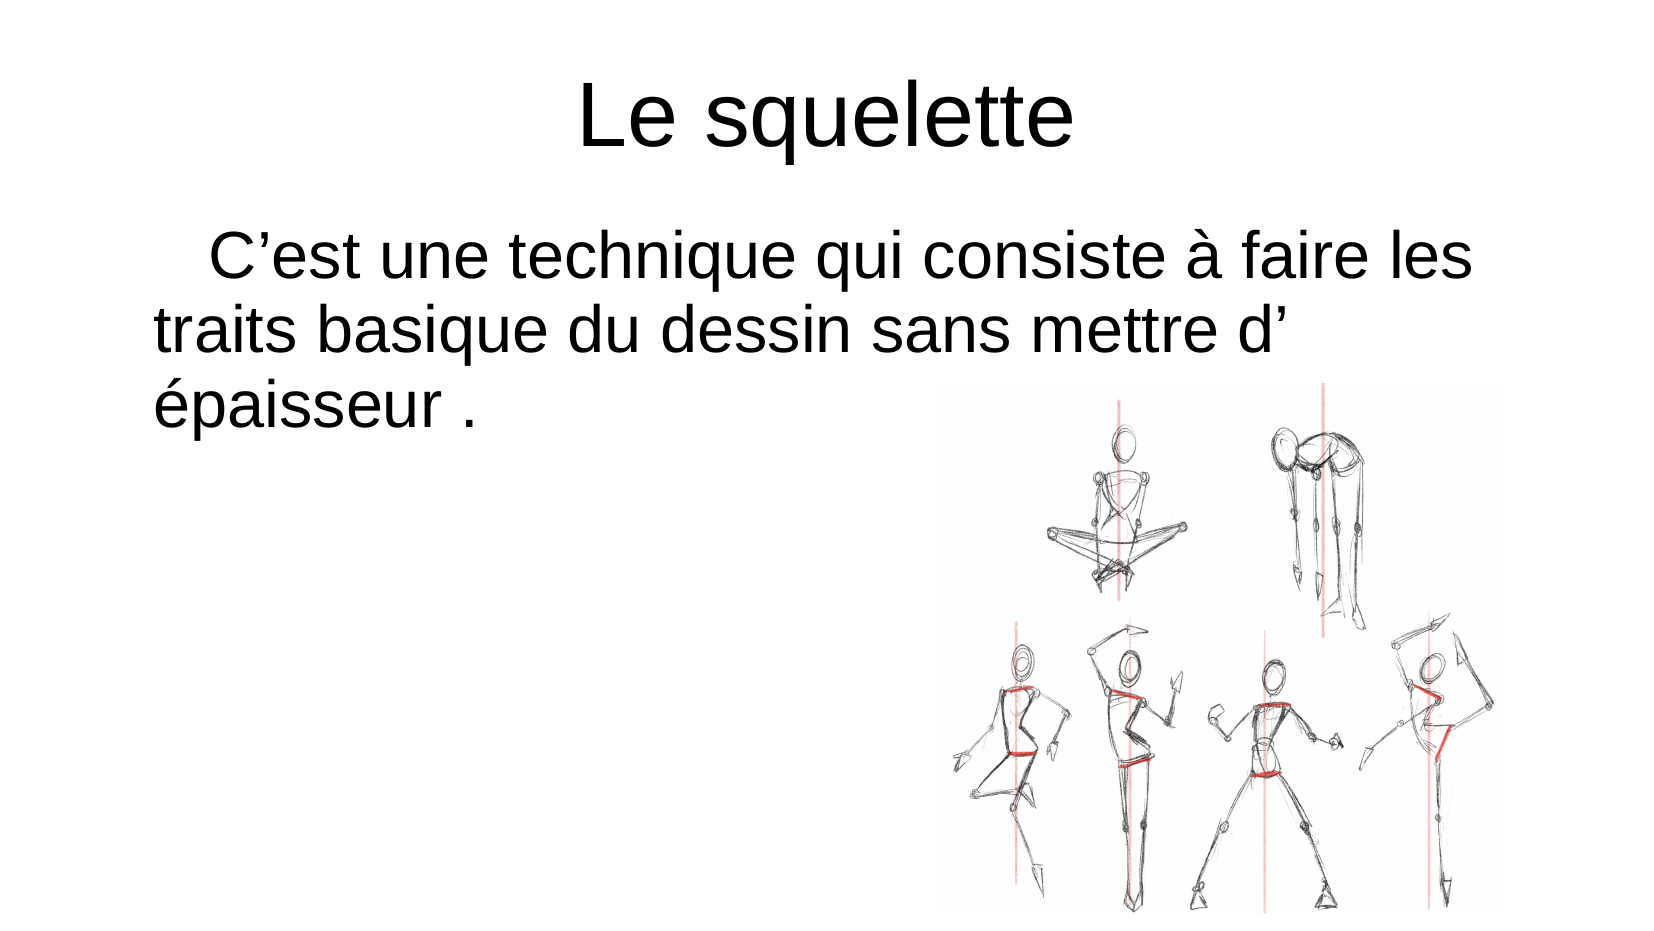

# Le squelette
 C’est une technique qui consiste à faire les traits basique du dessin sans mettre d’ épaisseur .